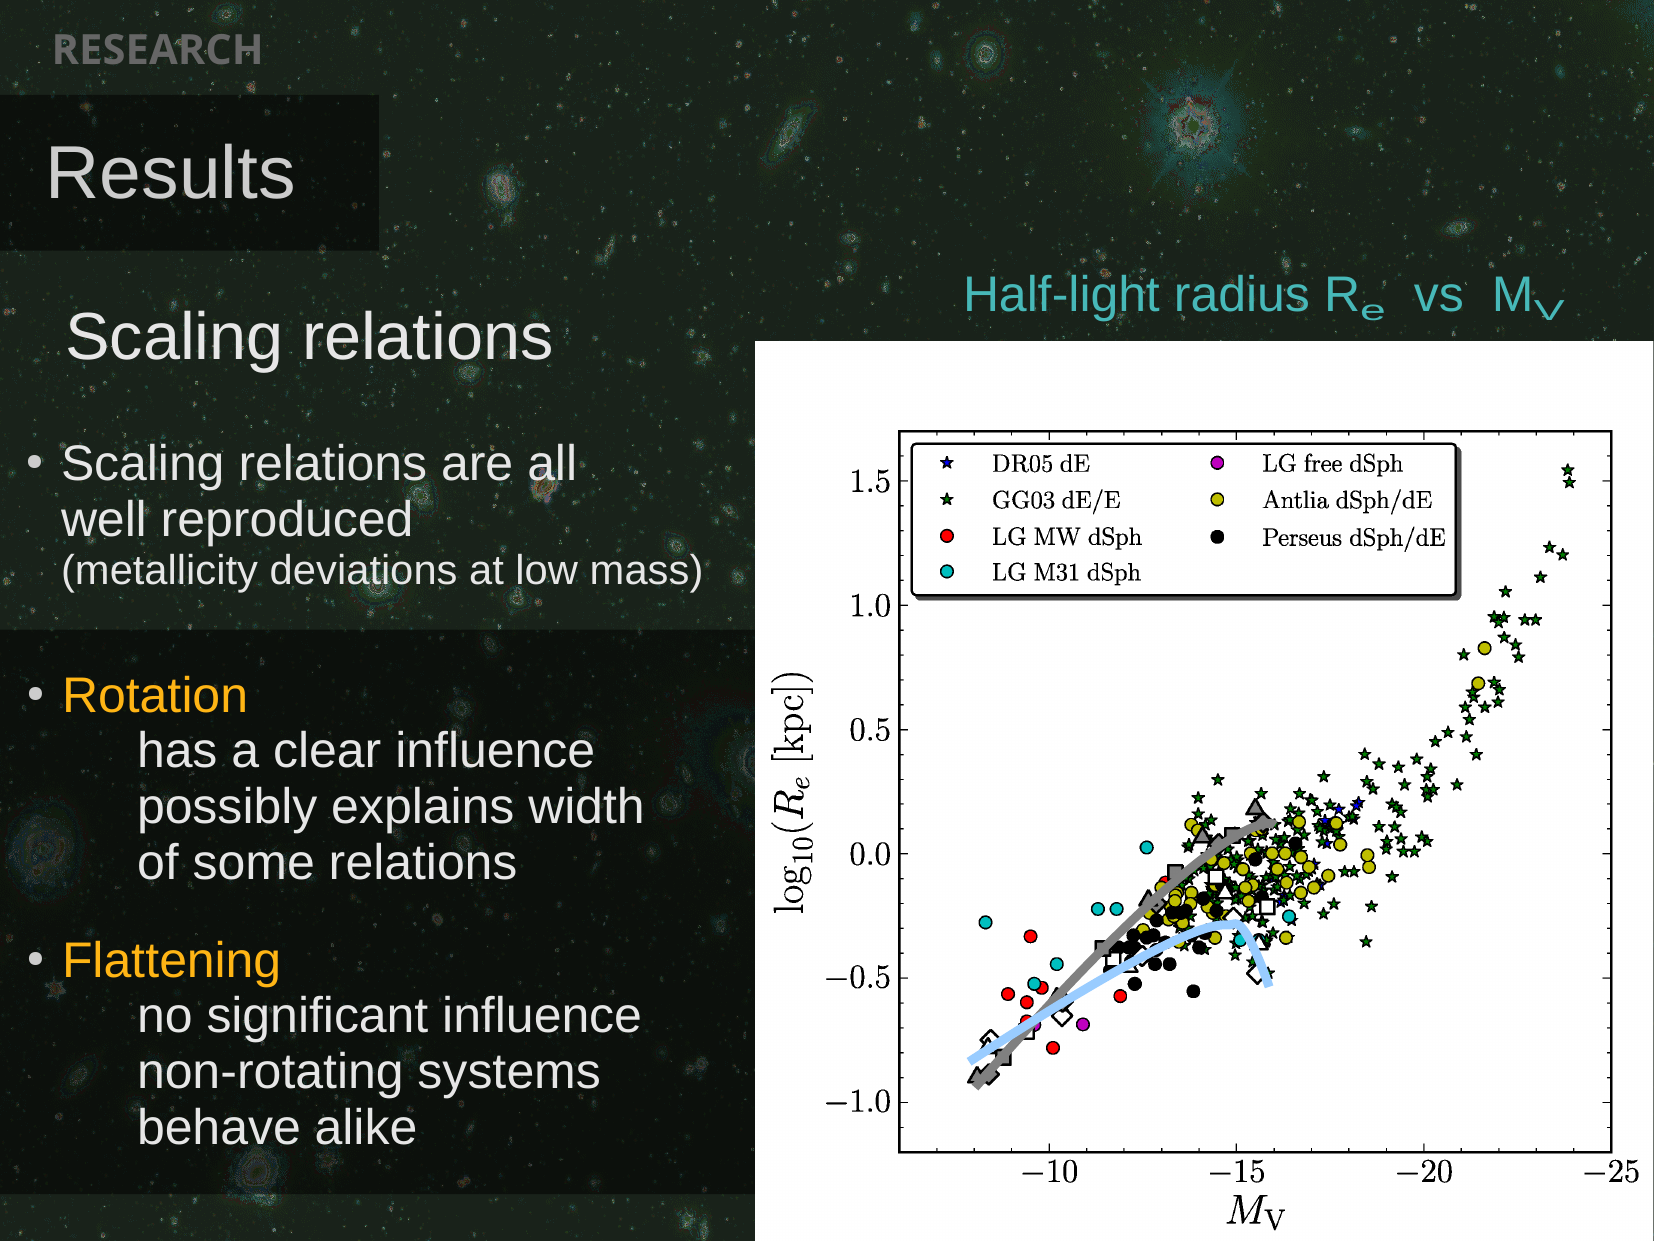

RESEARCH
Results
Half-light radius Re vs MV
Scaling relations
Scaling relations are all
well reproduced
(metallicity deviations at low mass)
#
Rotation
	has a clear influence
	possibly explains width
	of some relations
Flattening
	no significant influence
	non-rotating systems
	behave alike